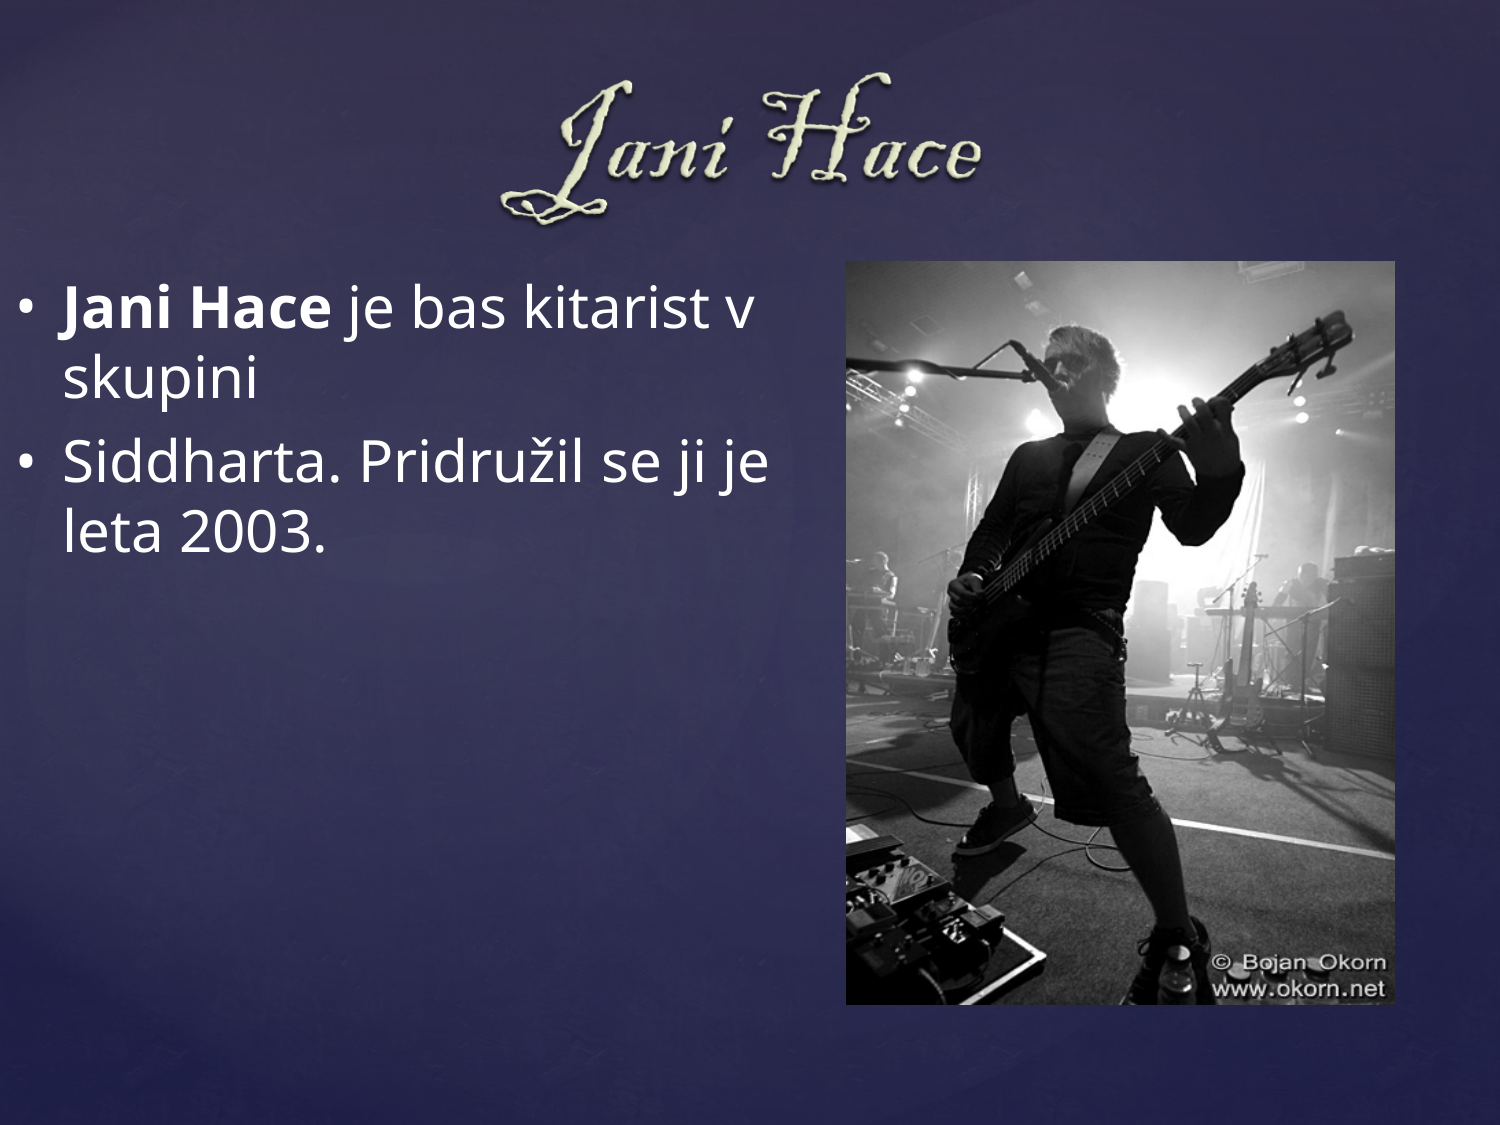

# Jani Hace je bas kitarist v skupini
Siddharta. Pridružil se ji je leta 2003.